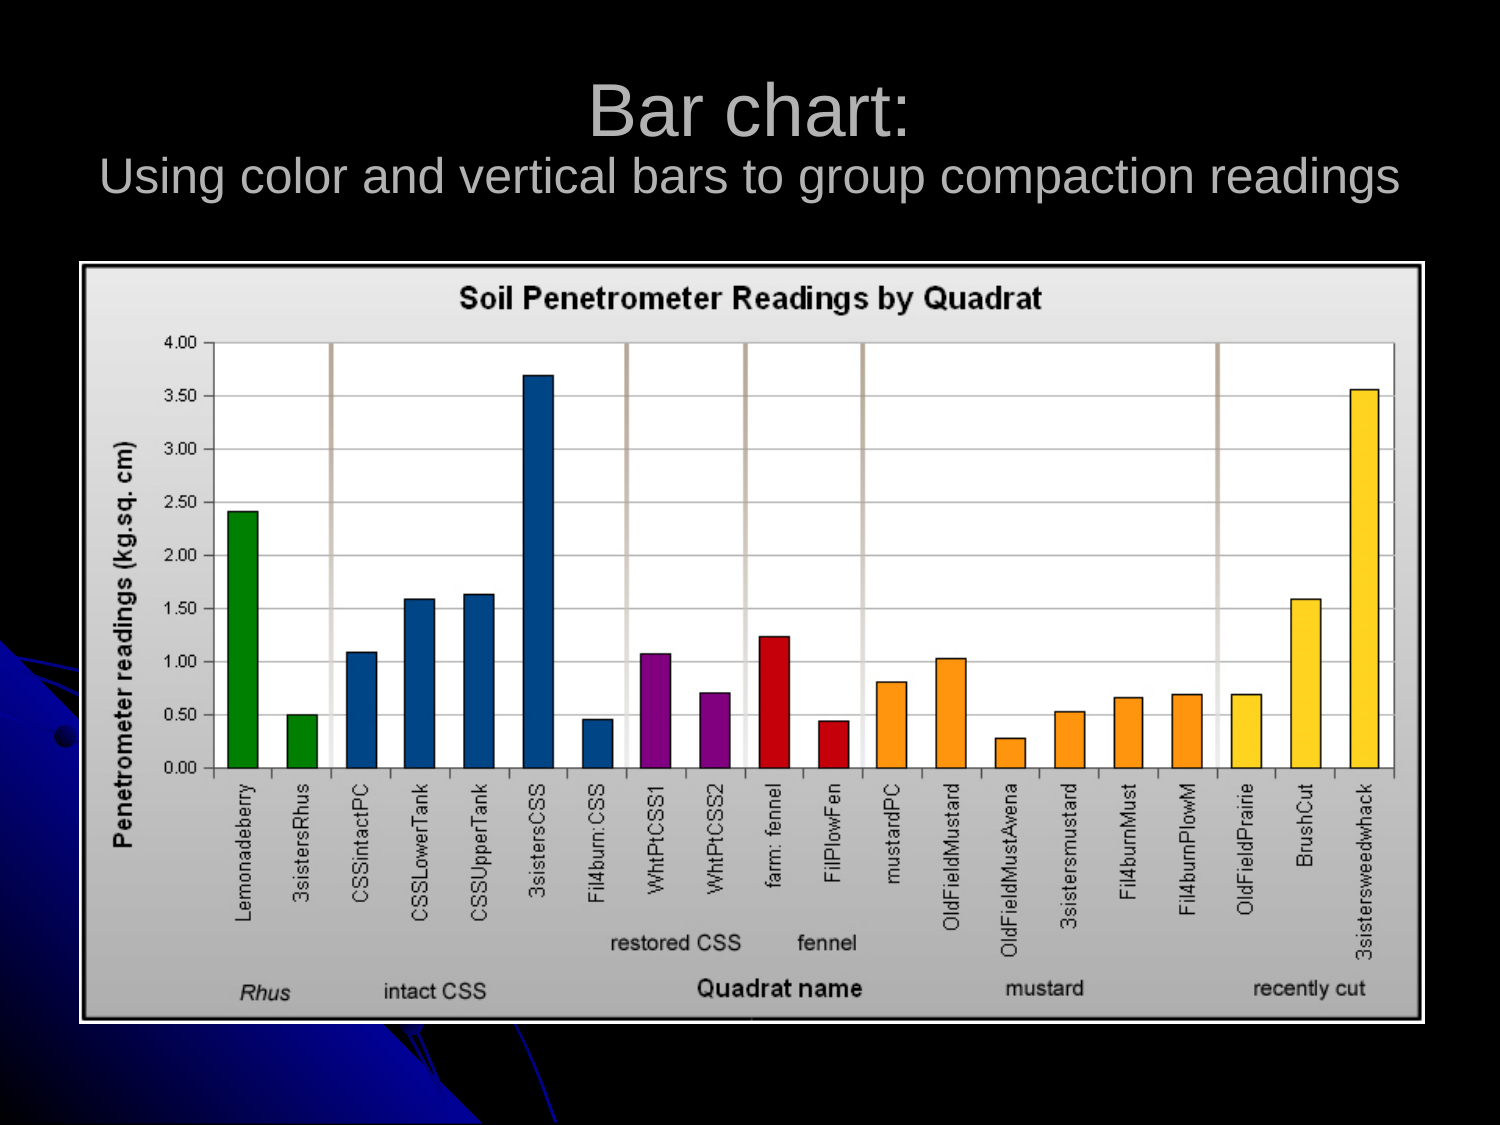

# Bar chart: Using color and vertical bars to group compaction readings